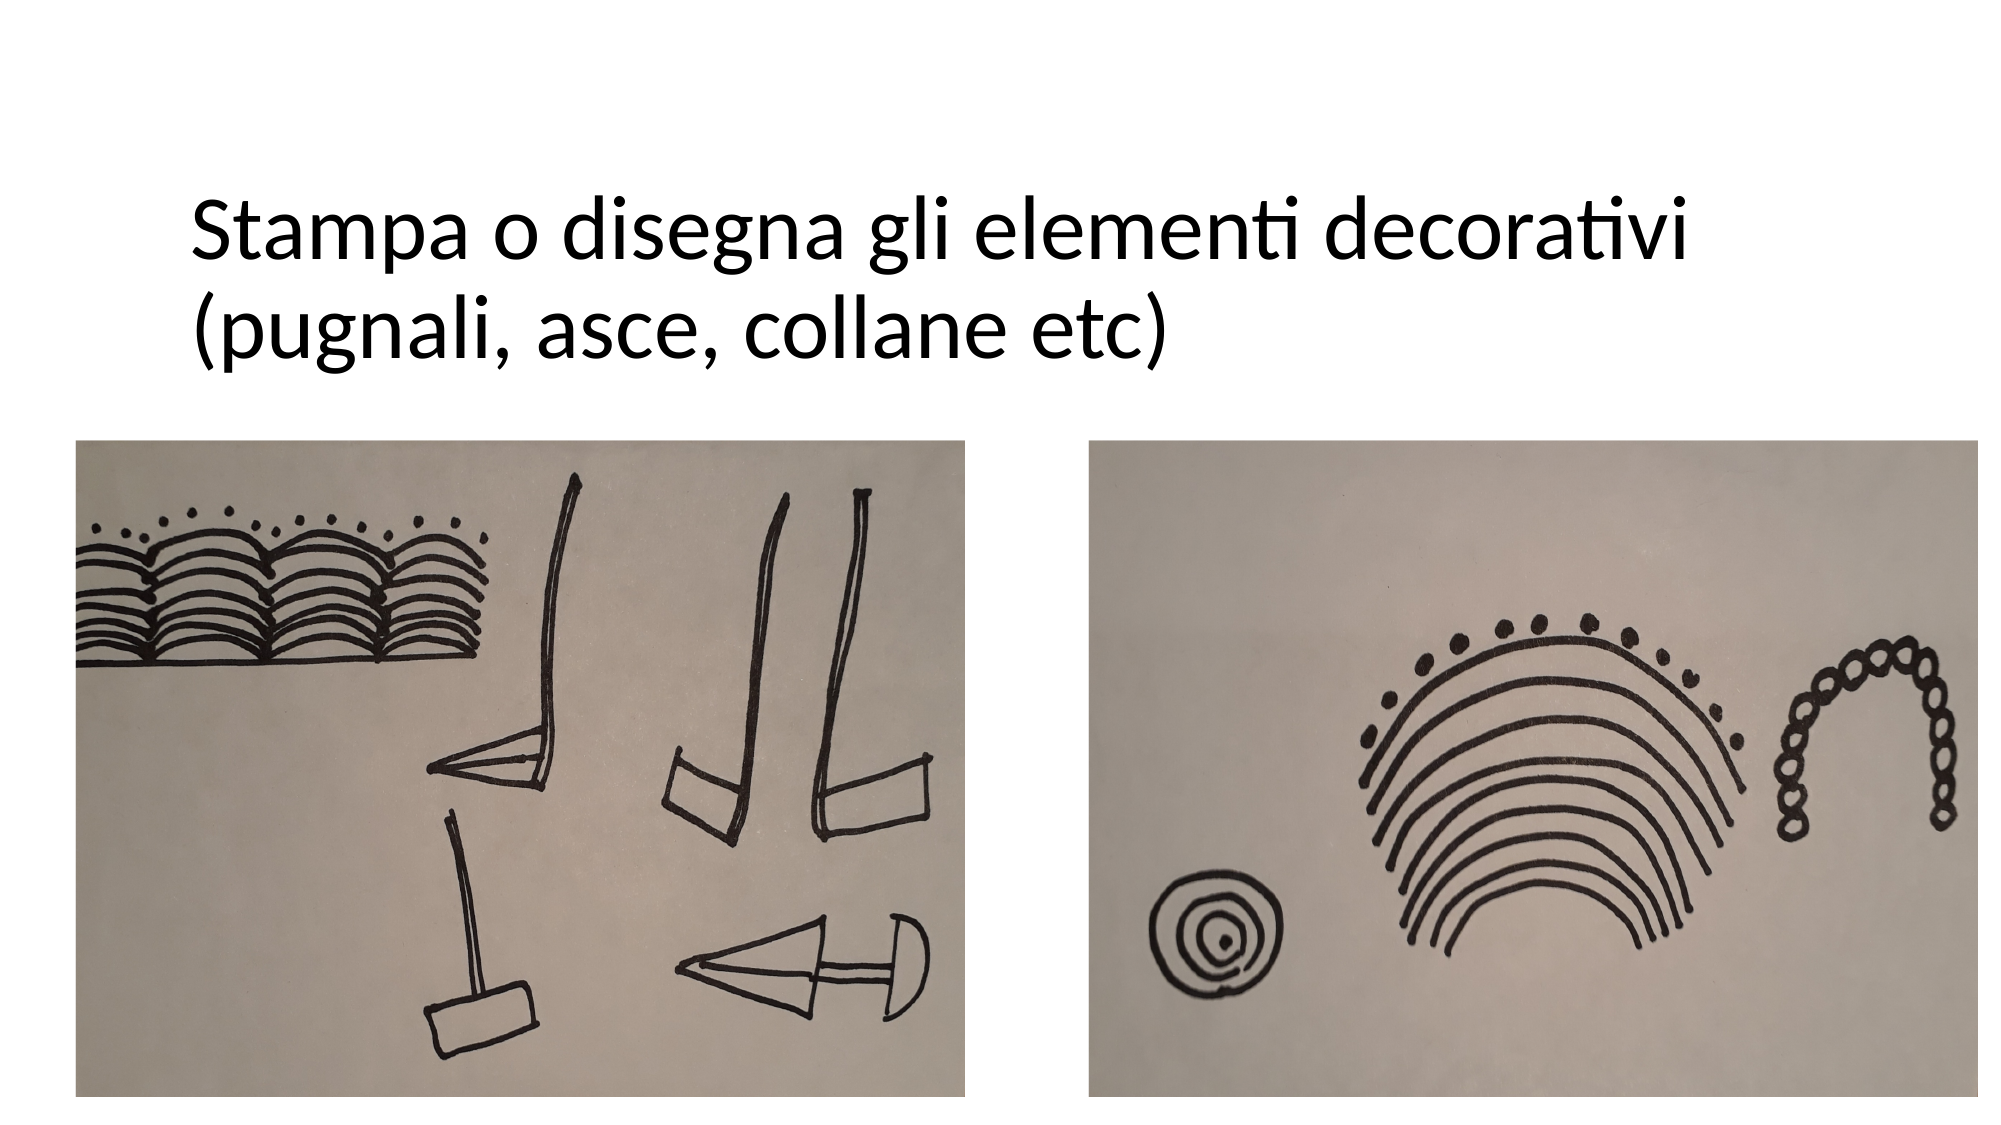

# Stampa o disegna gli elementi decorativi (pugnali, asce, collane etc)